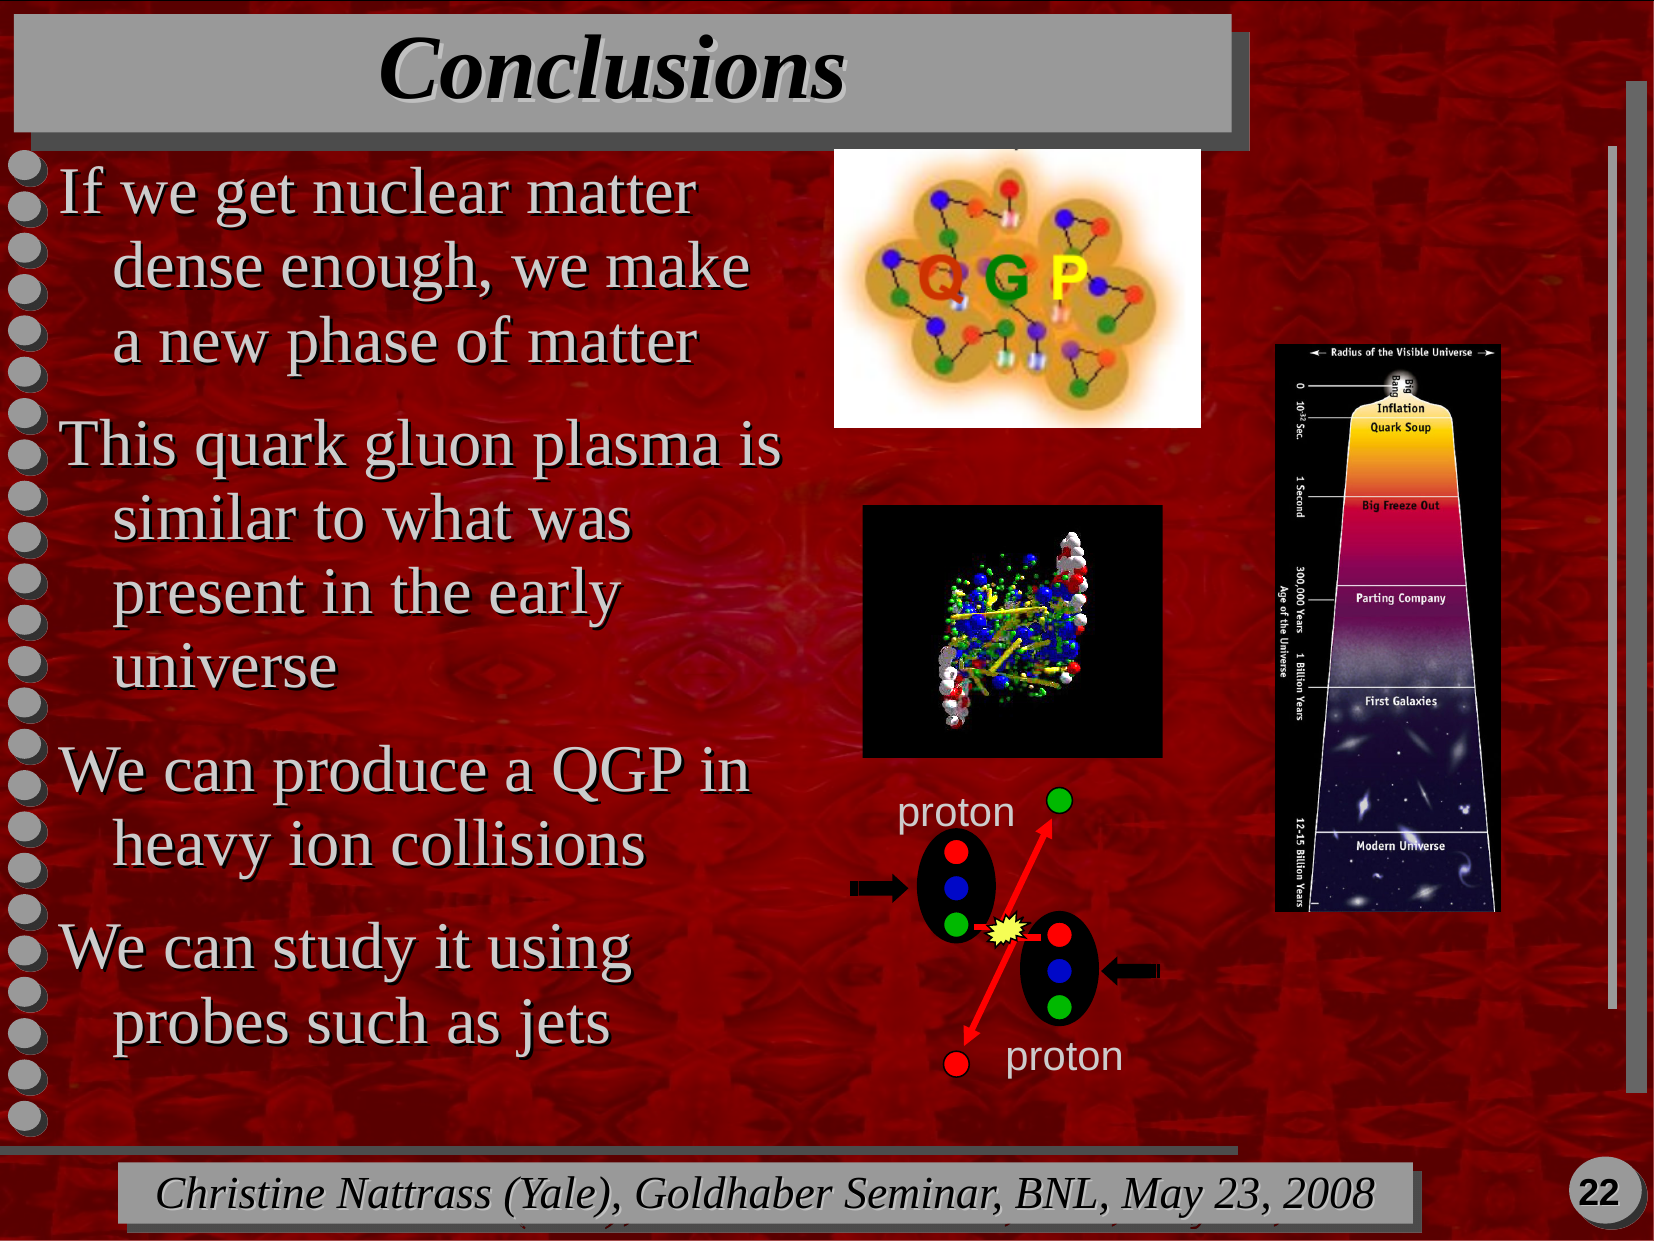

# Conclusions
If we get nuclear matter dense enough, we make a new phase of matter
This quark gluon plasma is similar to what was present in the early universe
We can produce a QGP in heavy ion collisions
We can study it using probes such as jets
proton
proton